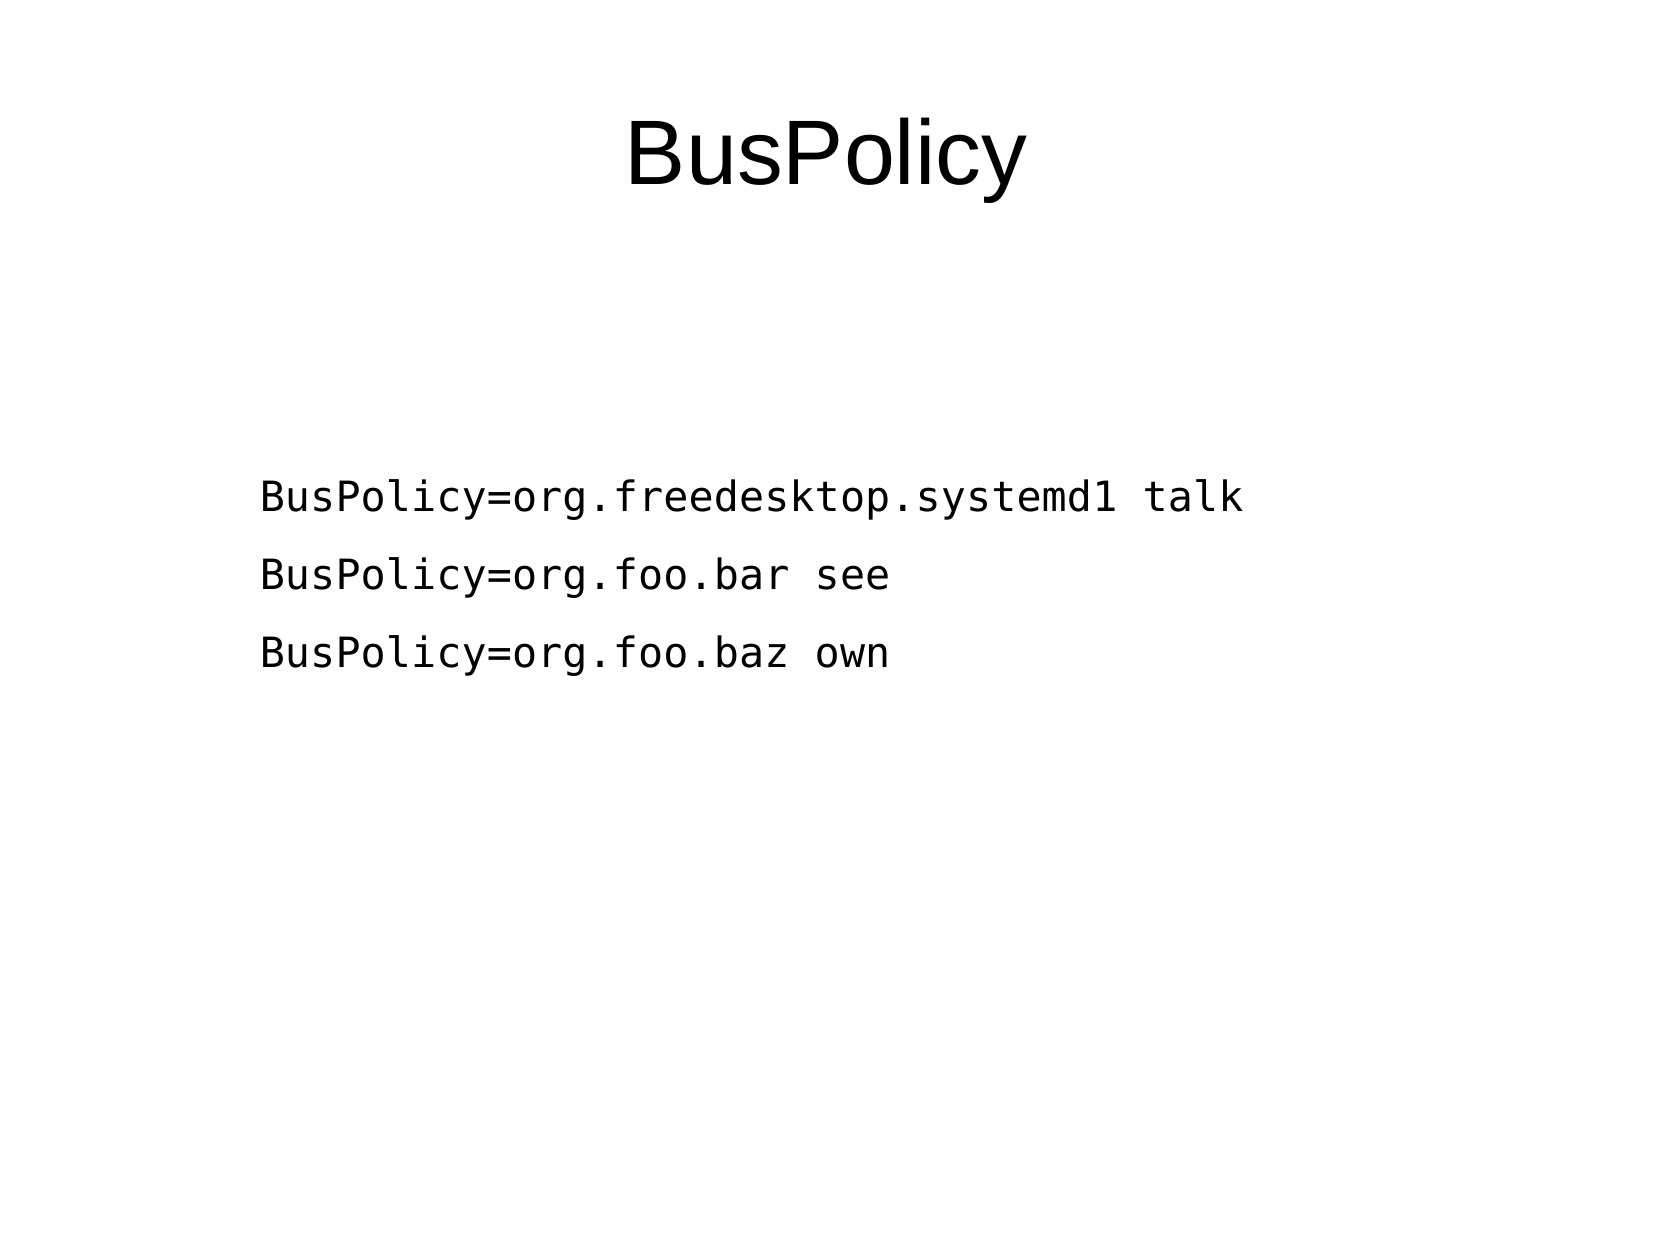

# BusPolicy
BusPolicy=org.freedesktop.systemd1 talk
BusPolicy=org.foo.bar see
BusPolicy=org.foo.baz own